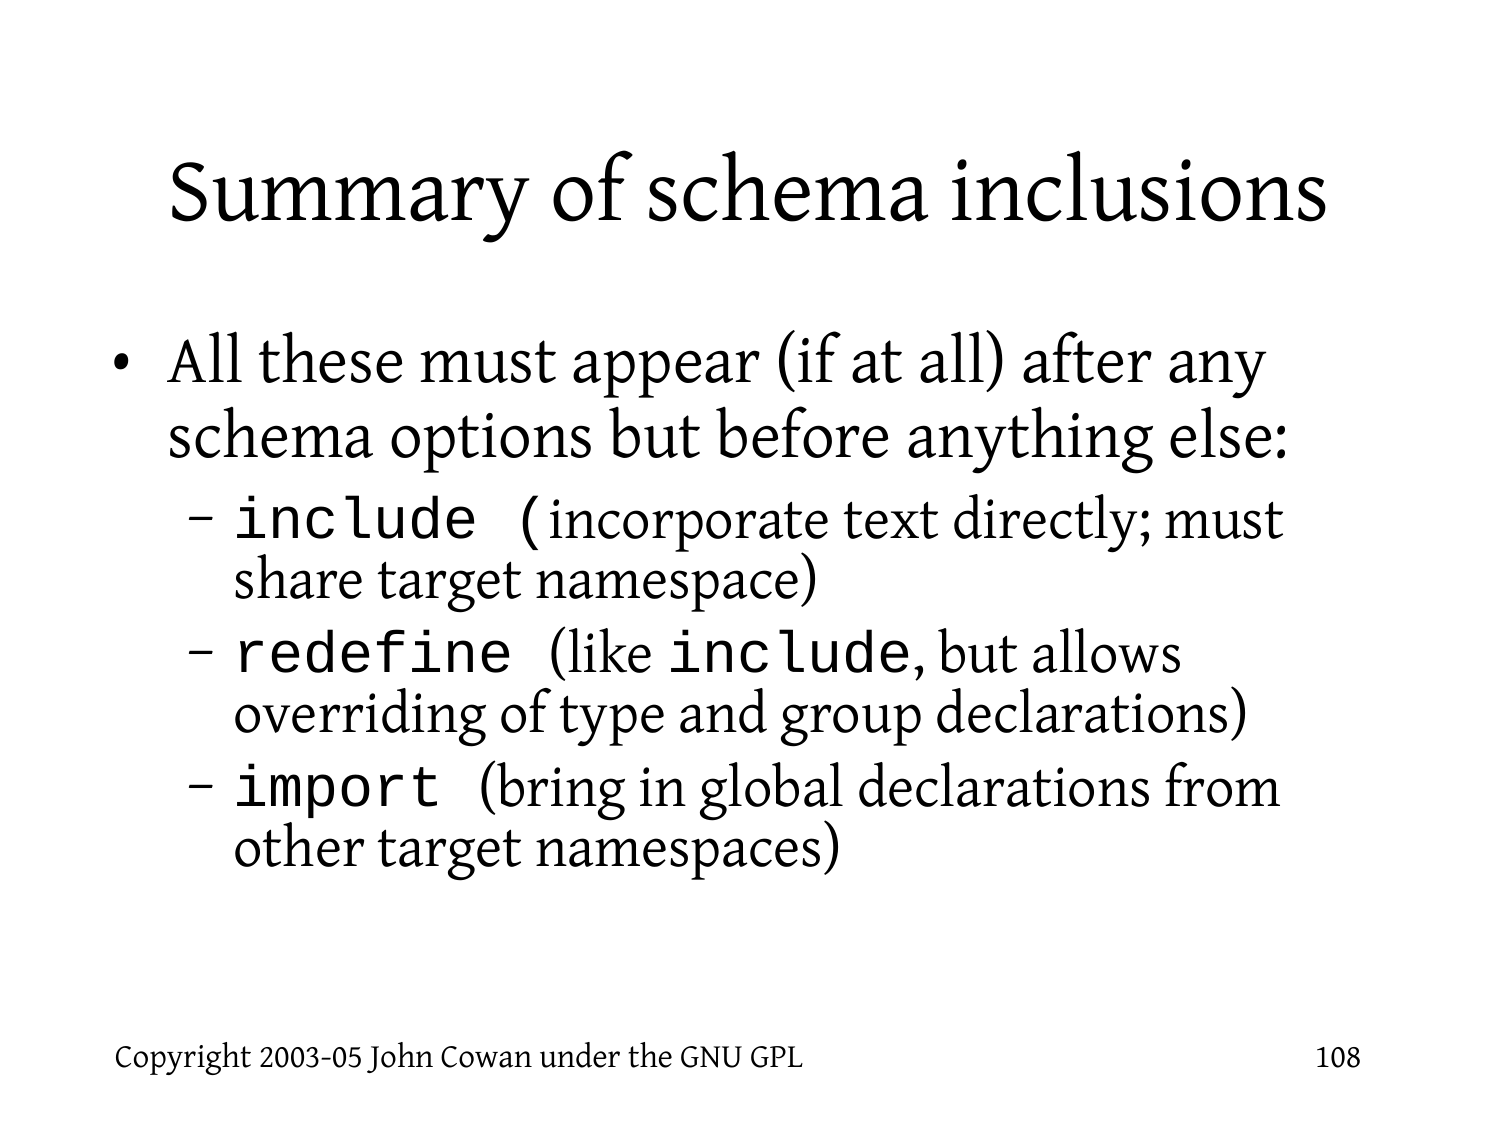

# Summary of schema inclusions
All these must appear (if at all) after any schema options but before anything else:
include (incorporate text directly; must share target namespace)
redefine (like include, but allows overriding of type and group declarations)
import (bring in global declarations from other target namespaces)